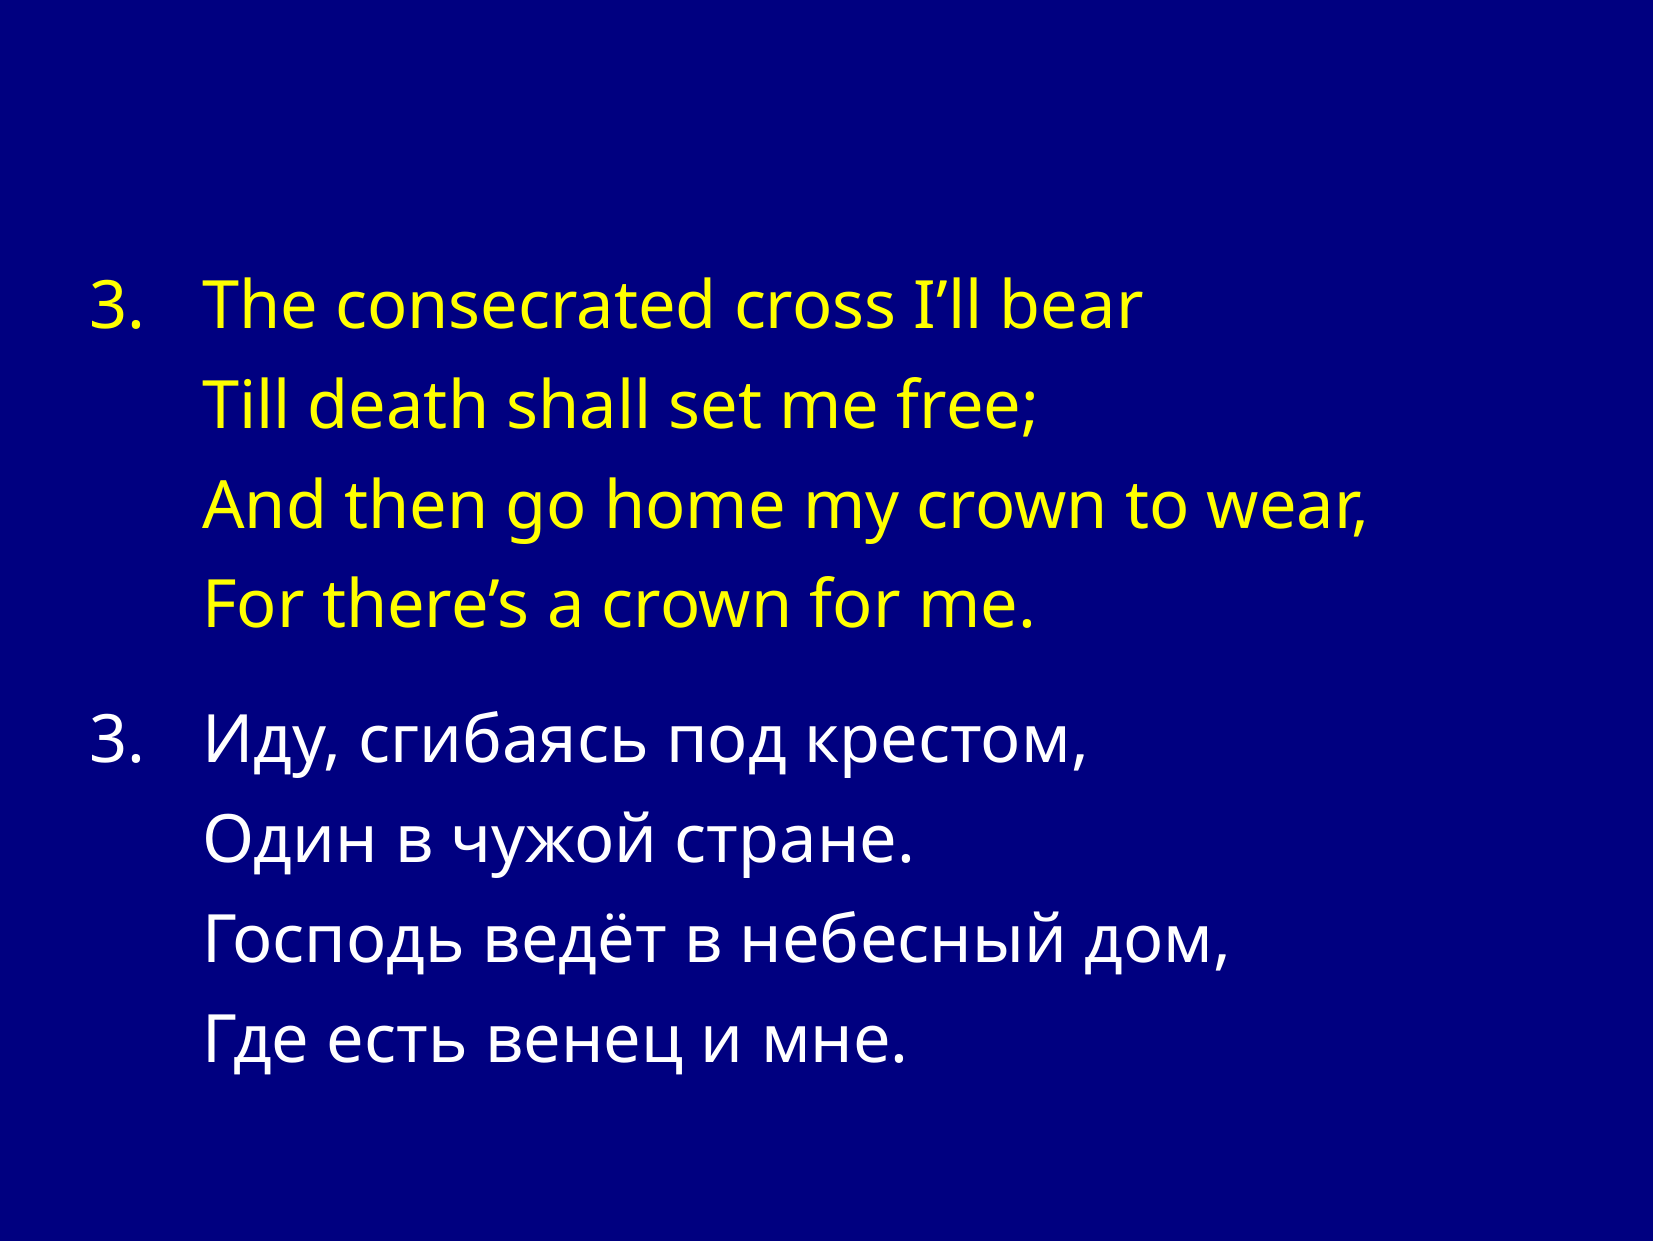

3.	The consecrated cross I’ll bear
	Till death shall set me free;
	And then go home my crown to wear,
	For there’s a crown for me.
3.	Иду, сгибаясь под крестом,
	Один в чужой стране.
	Господь ведёт в небесный дом,
	Где есть венец и мне.